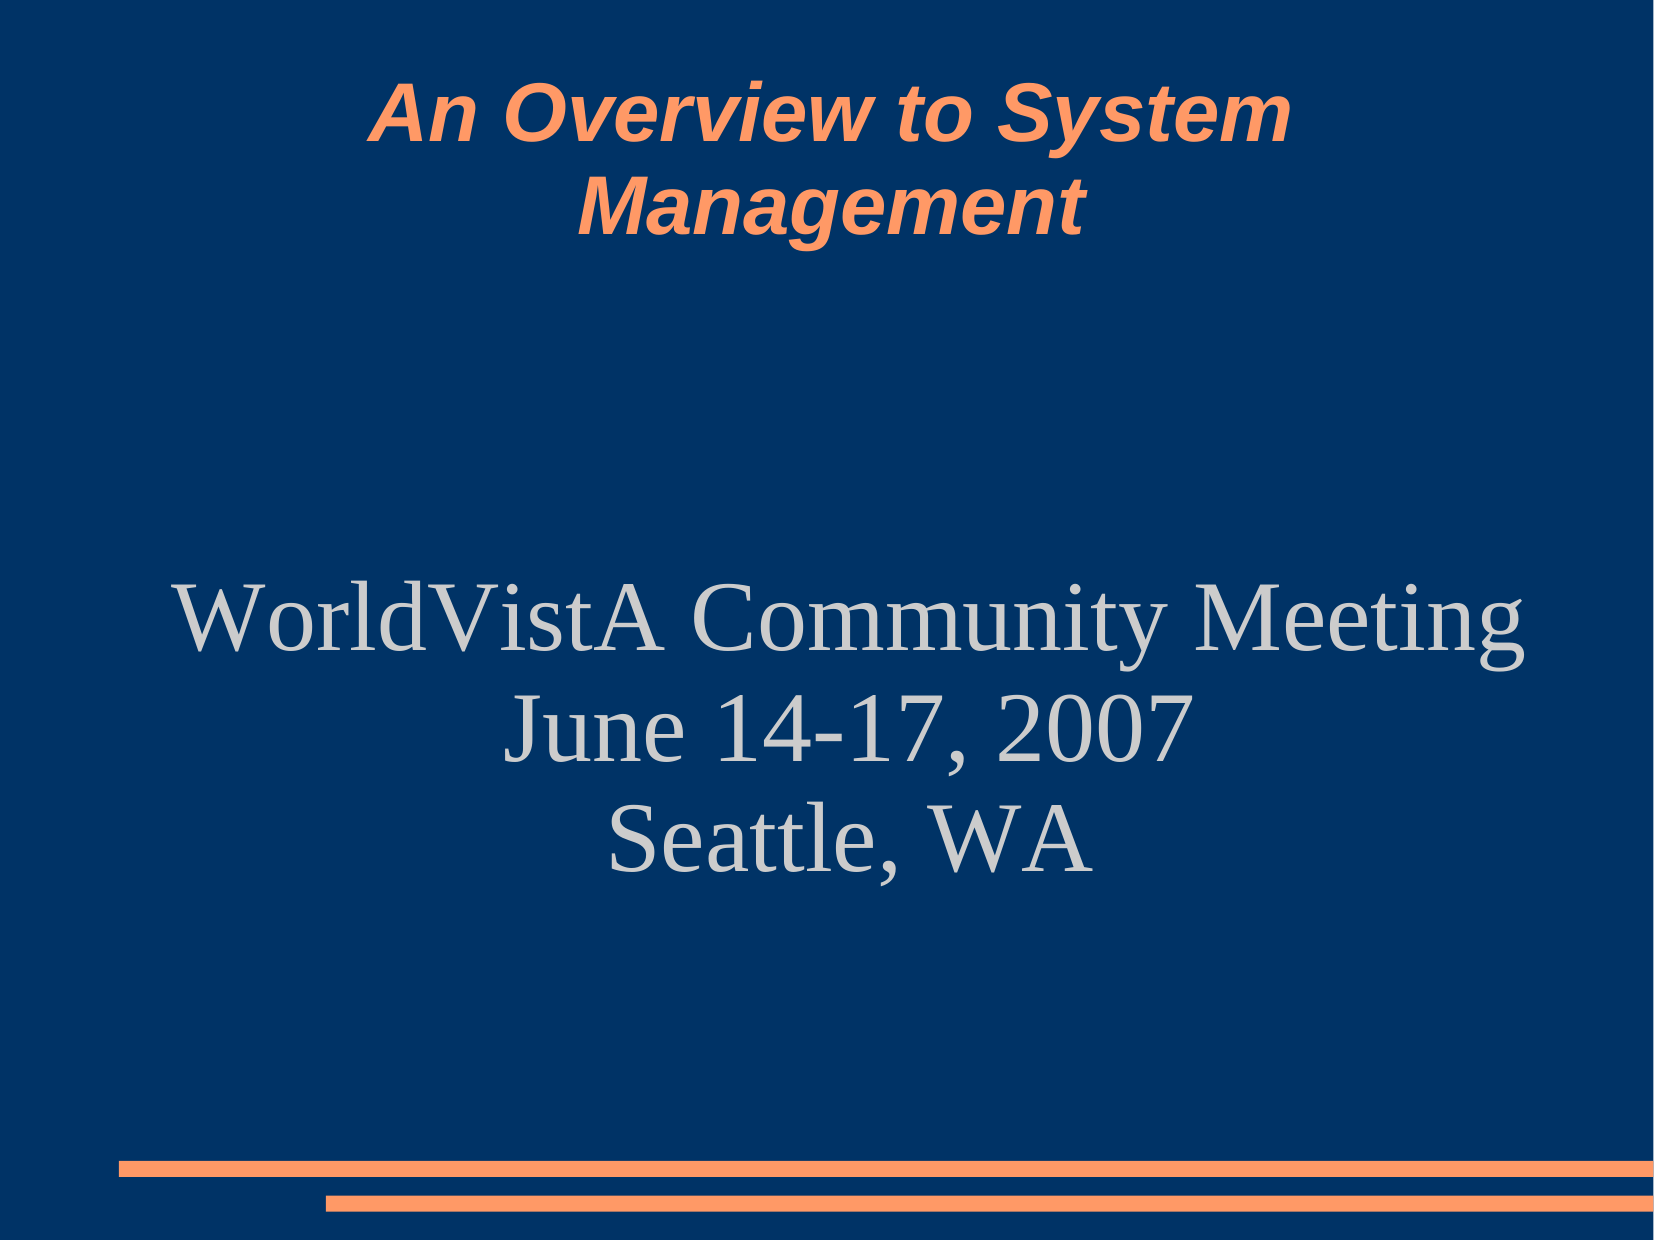

# An Overview to System Management
WorldVistA Community Meeting
June 14-17, 2007
Seattle, WA